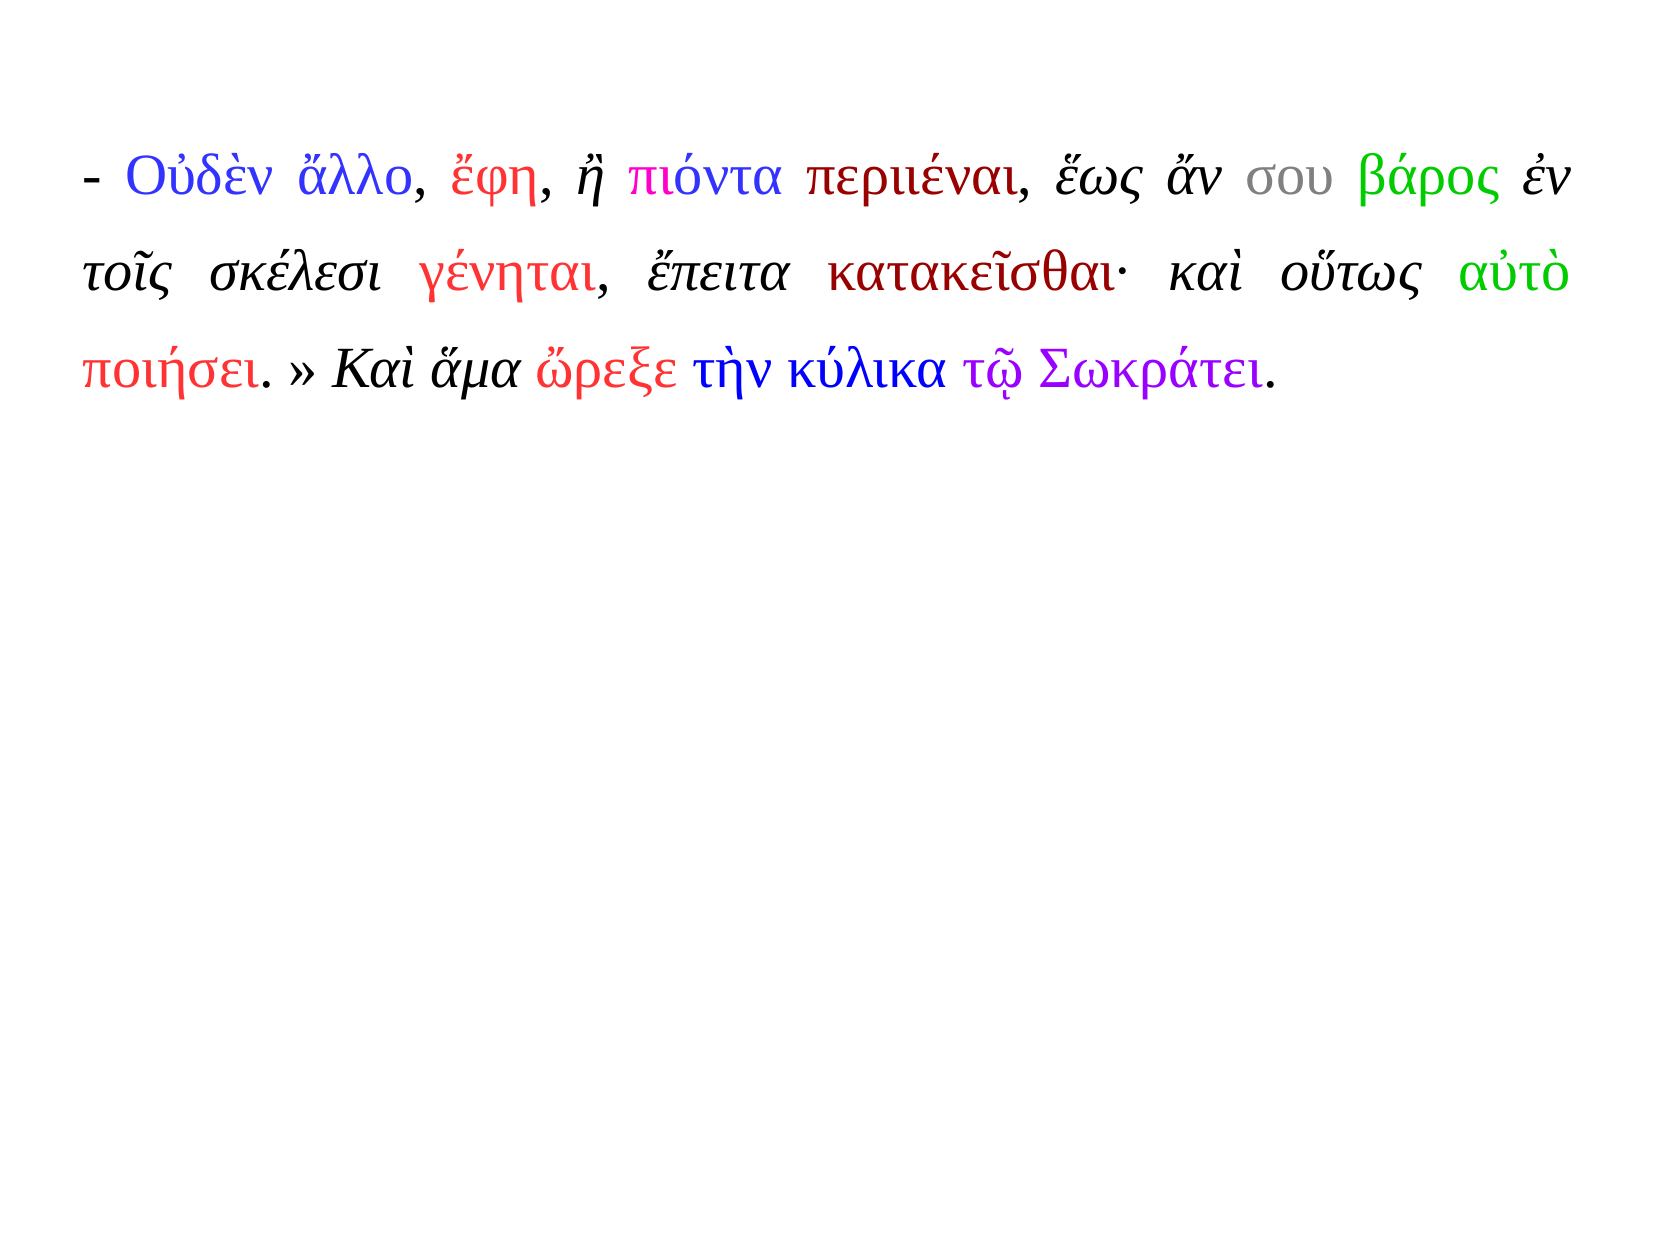

# - Οὐδὲν ἄλλο, ἔφη, ἢ πιόντα περιιέναι, ἕως ἄν σου βάρος ἐν τοῖς σκέλεσι γένηται, ἔπειτα κατακεῖσθαι· καὶ οὕτως αὐτὸ ποιήσει. » Καὶ ἅμα ὤρεξε τὴν κύλικα τῷ Σωκράτει.